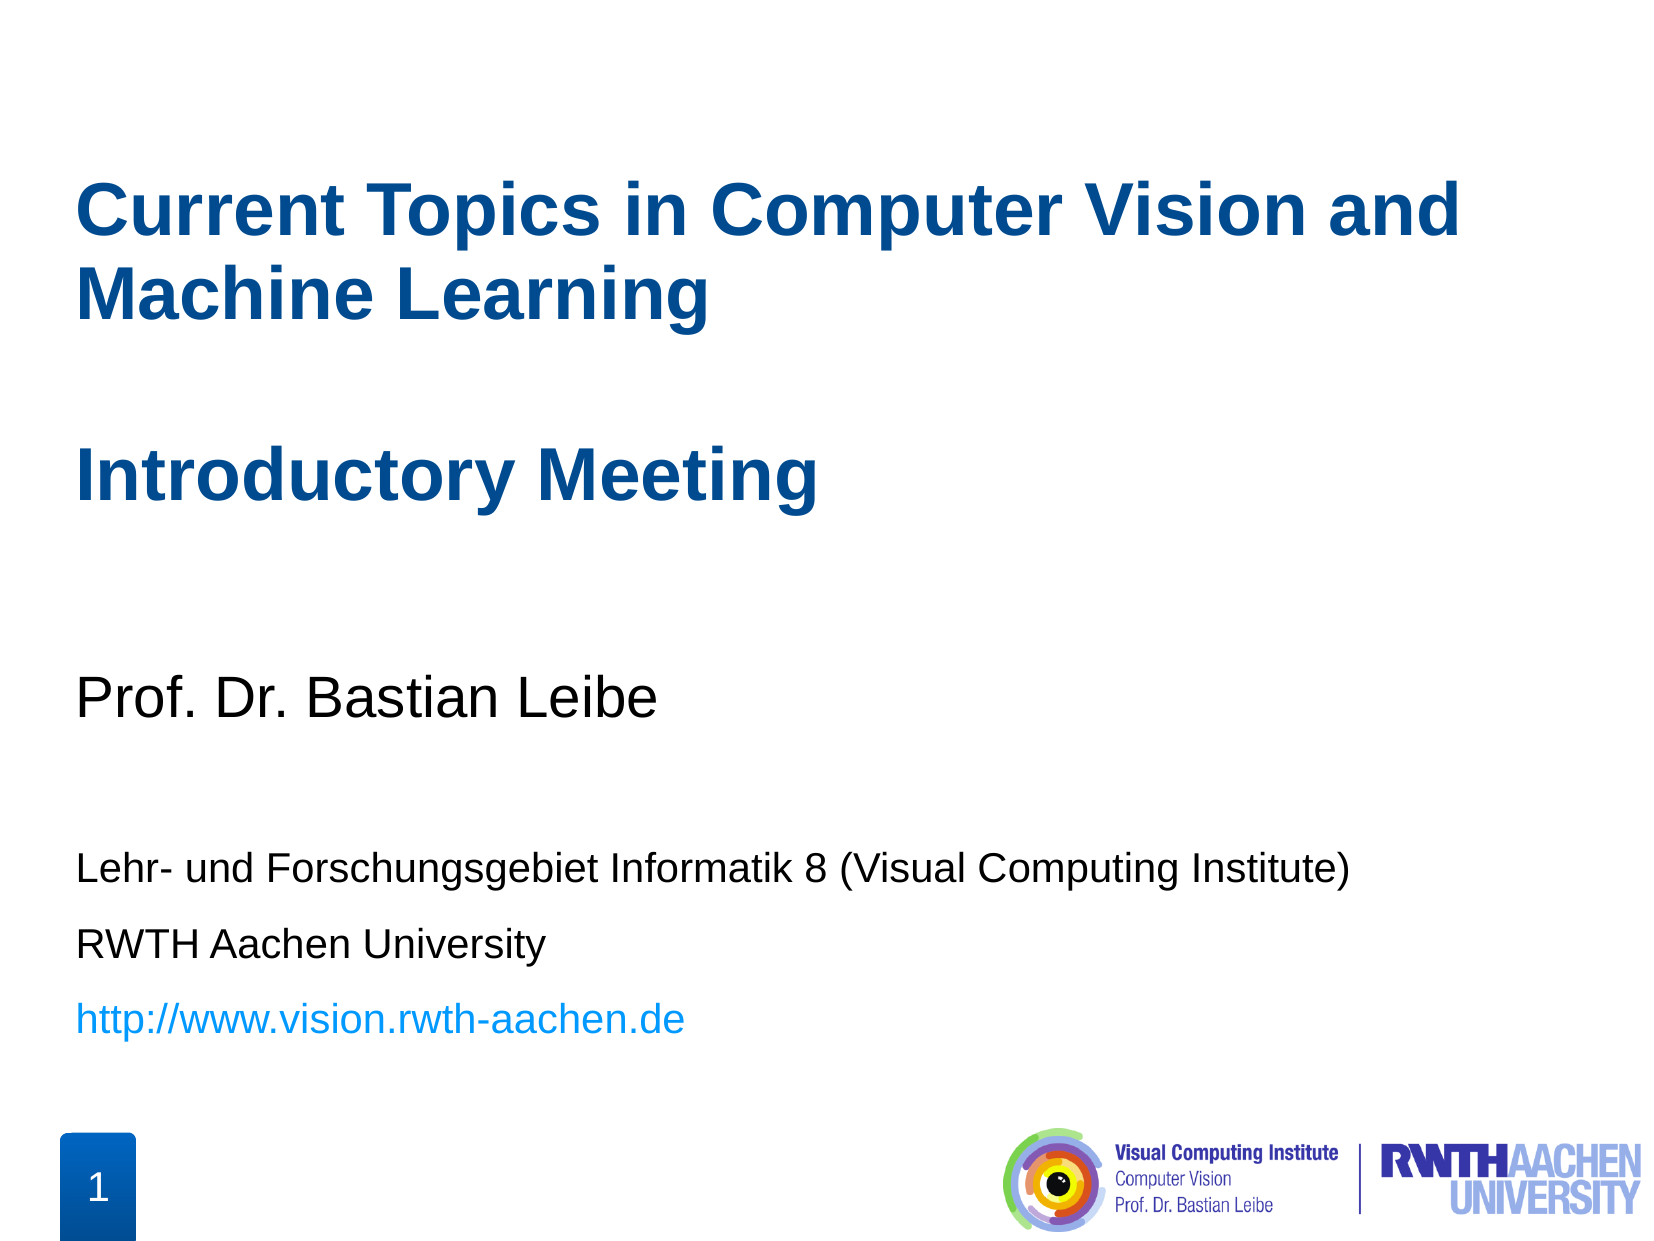

# Current Topics in Computer Vision and Machine Learning
Introductory Meeting
Prof. Dr. Bastian Leibe
Lehr- und Forschungsgebiet Informatik 8 (Visual Computing Institute)
RWTH Aachen University
http://www.vision.rwth-aachen.de
1